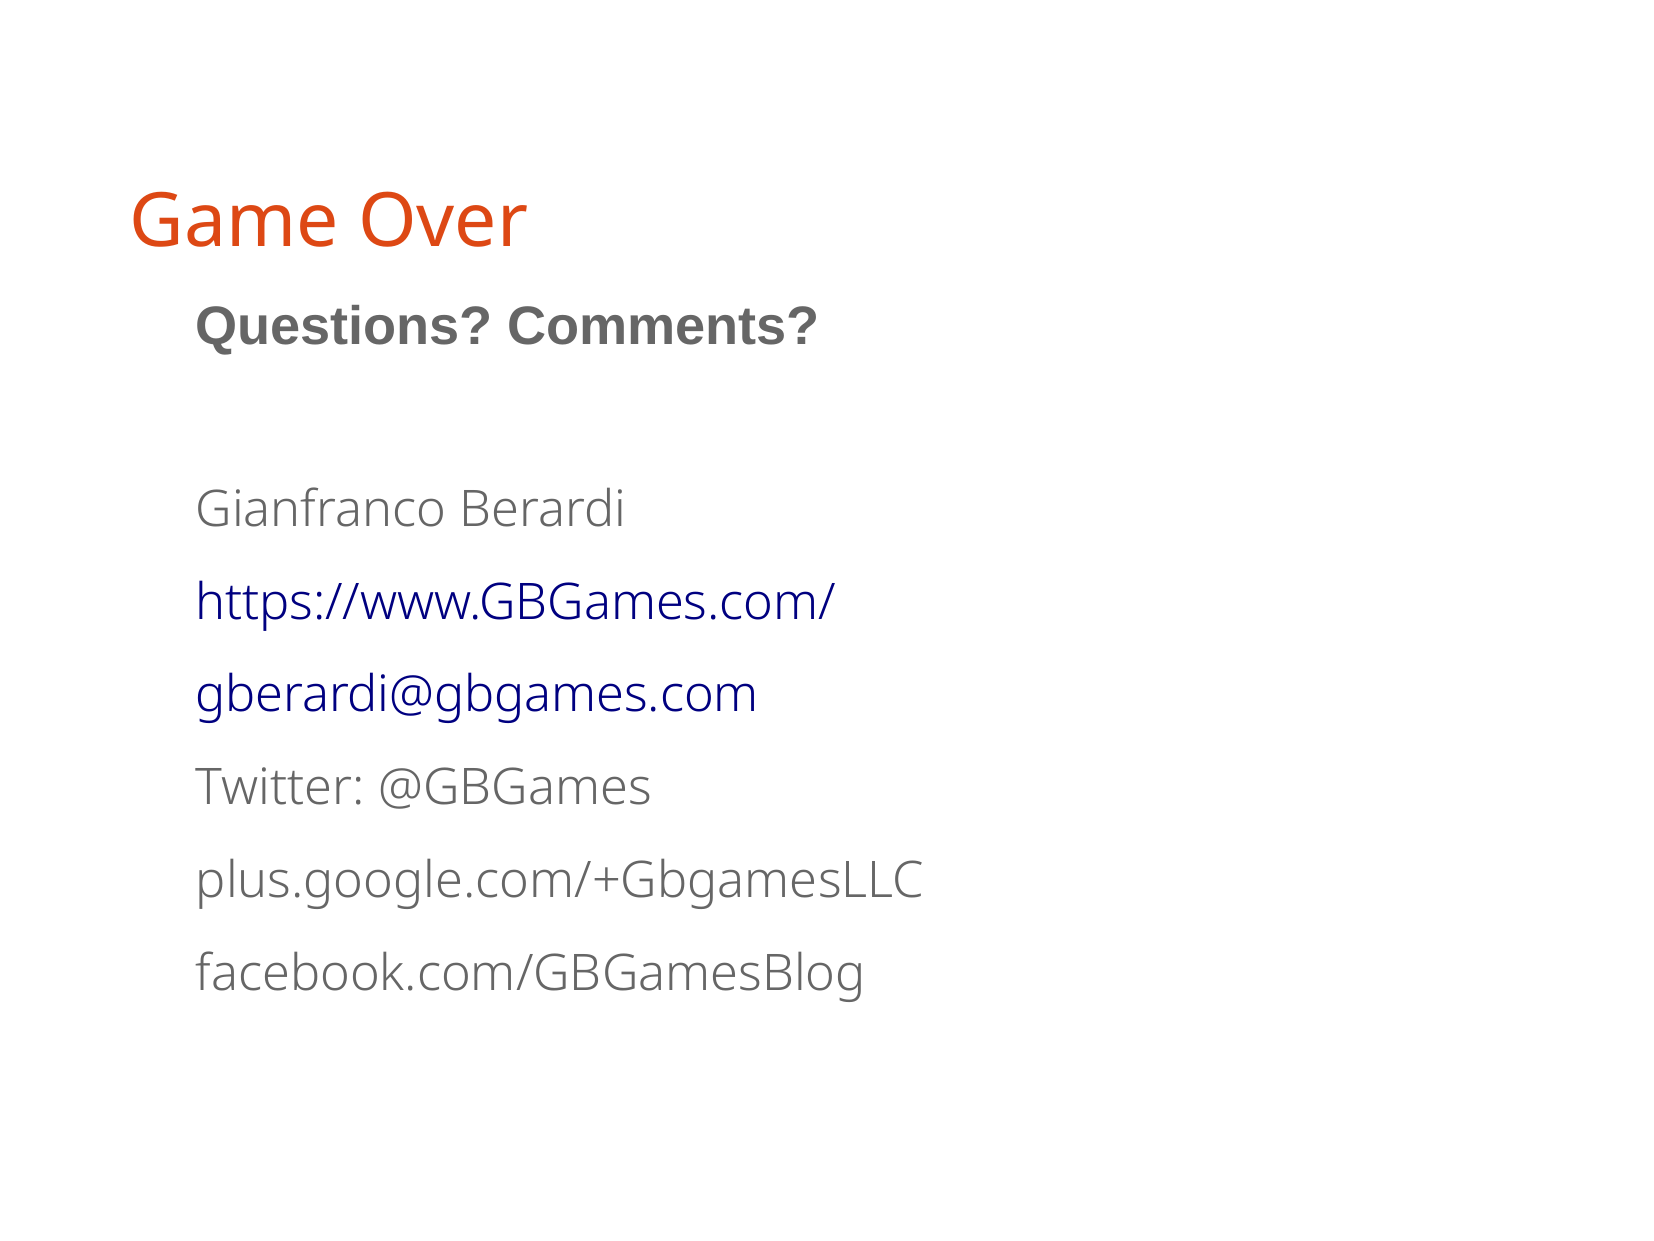

# Game Over
Questions? Comments?
Gianfranco Berardi
https://www.GBGames.com/
gberardi@gbgames.com
Twitter: @GBGames
plus.google.com/+GbgamesLLC
facebook.com/GBGamesBlog